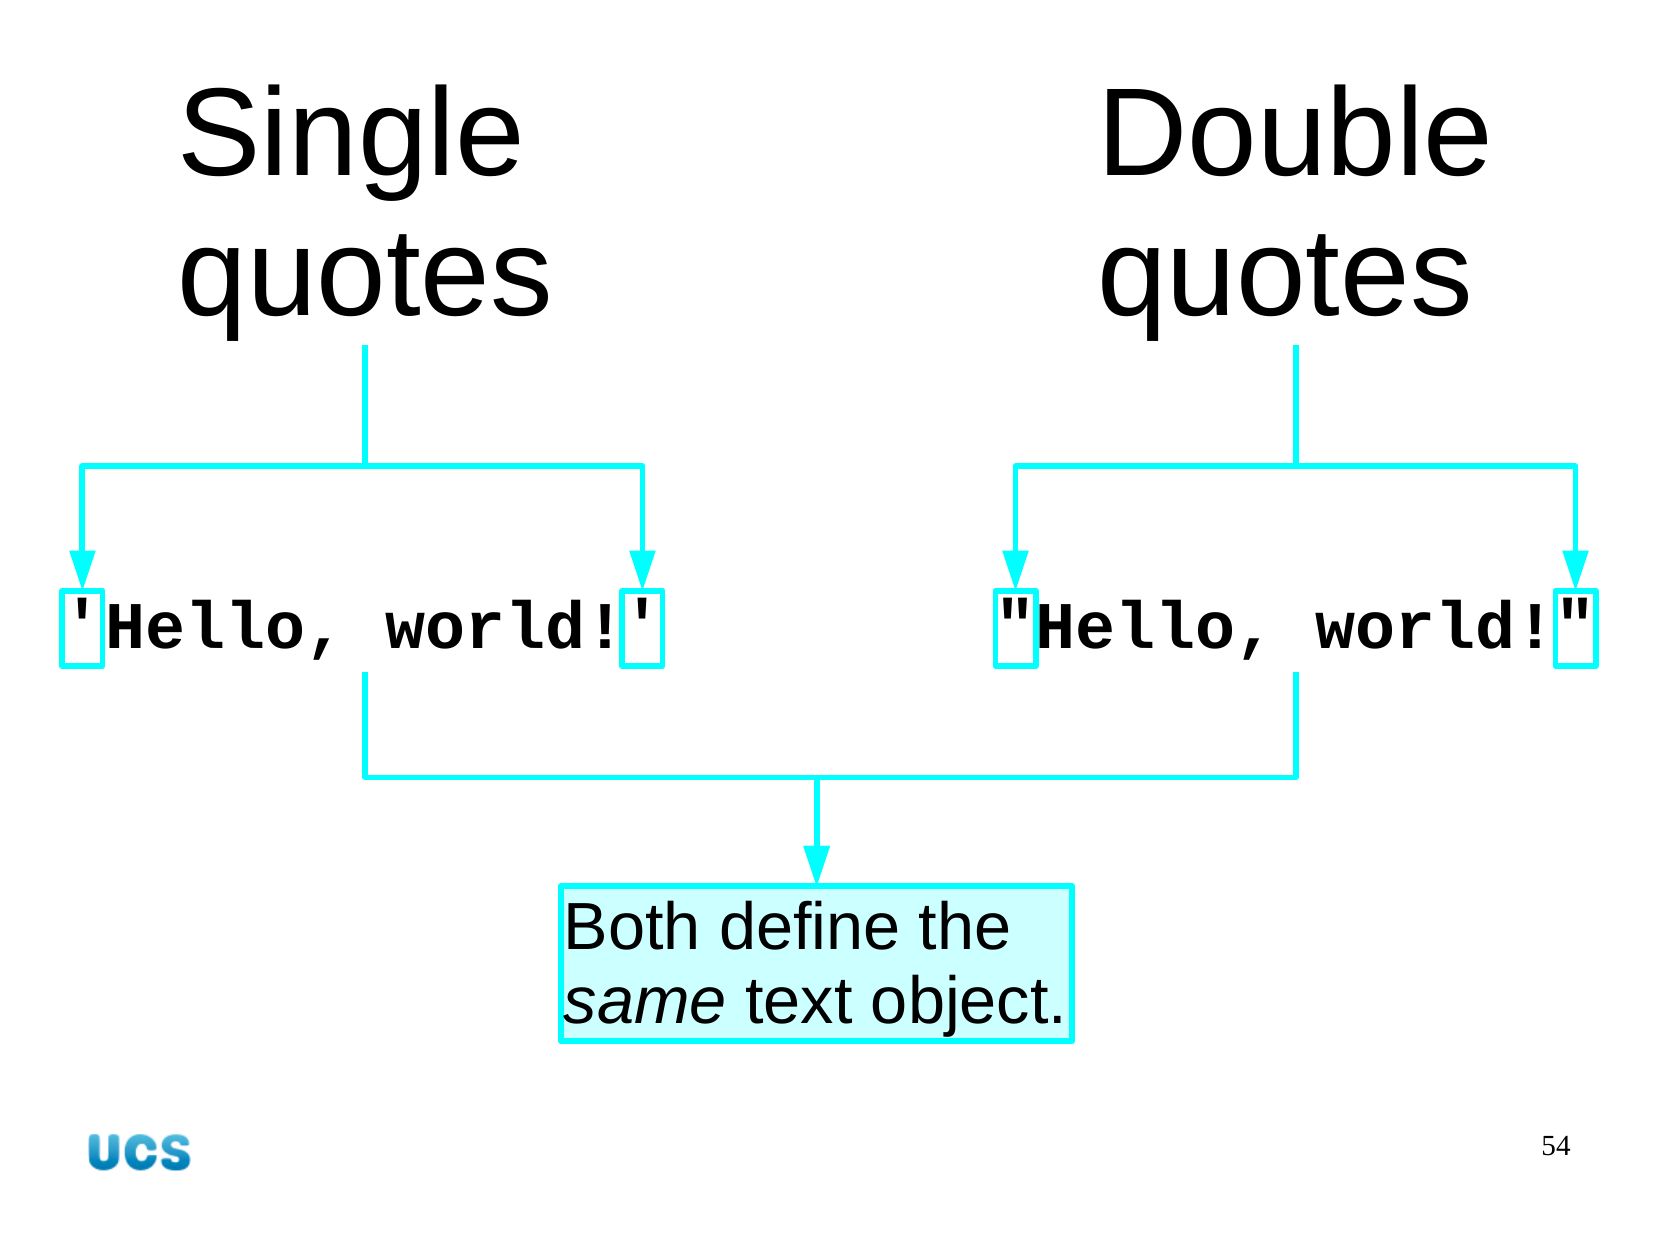

Single
quotes
Double
quotes
'
Hello, world!
'
"
Hello, world!
"
Both define the
same text object.
54